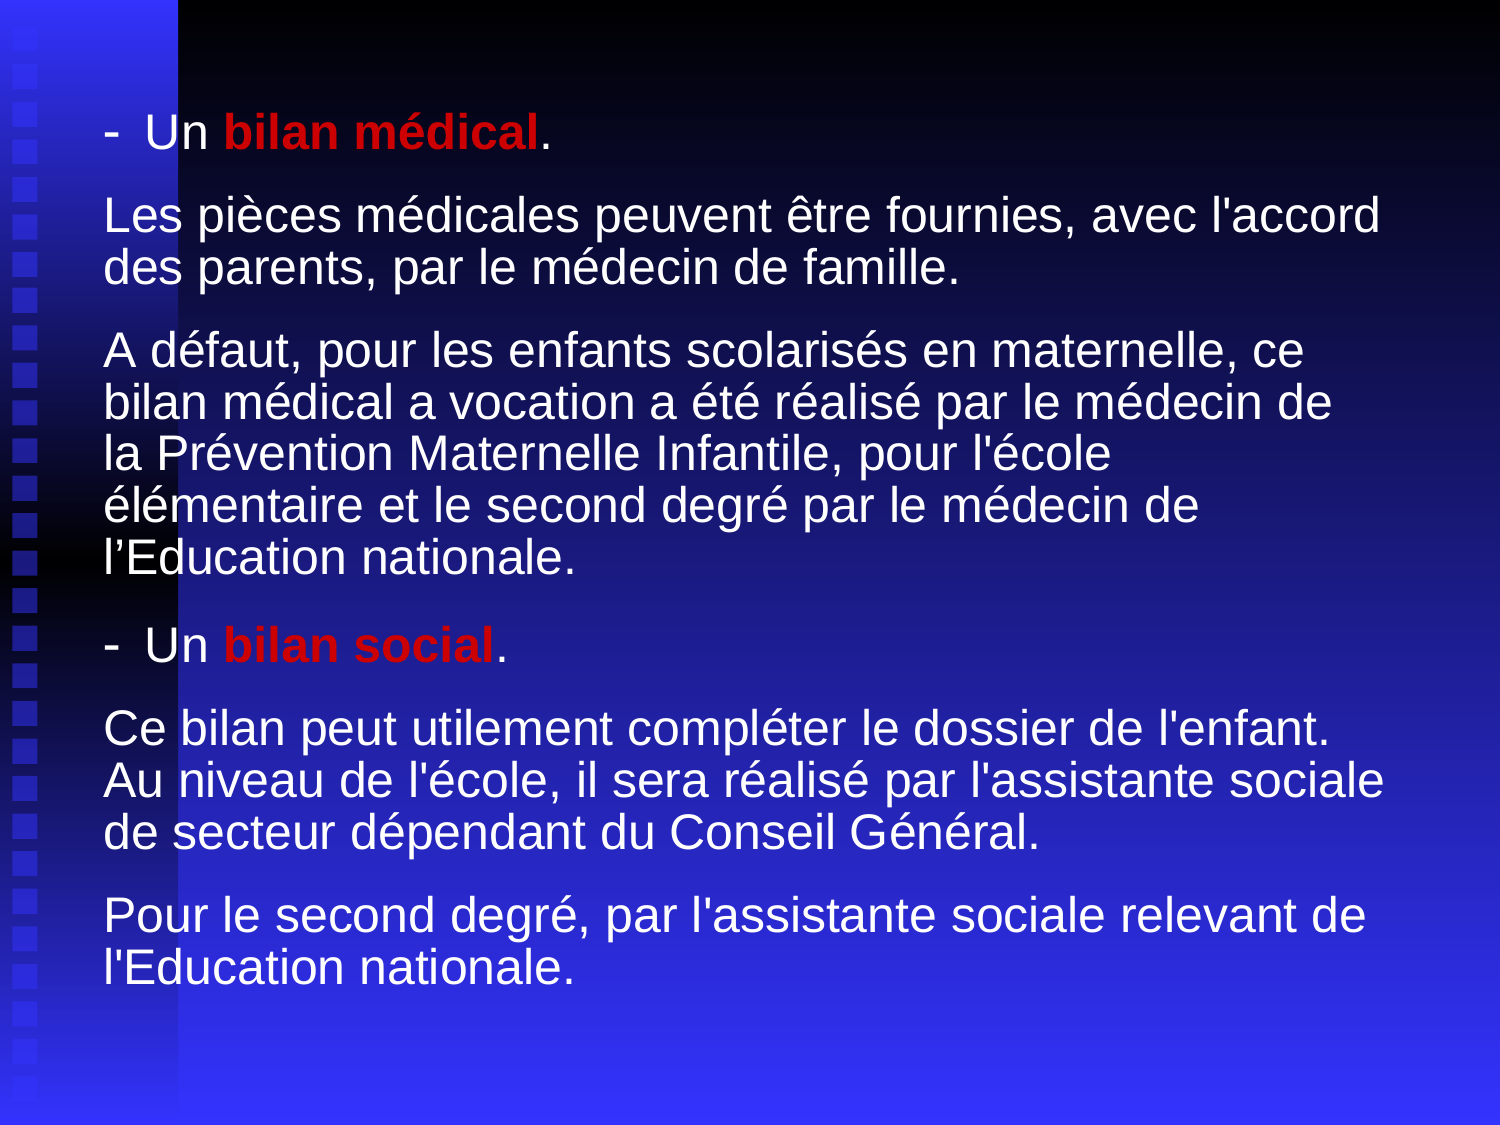

Un bilan médical.
Les pièces médicales peuvent être fournies, avec l'accord des parents, par le médecin de famille.
A défaut, pour les enfants scolarisés en maternelle, ce bilan médical a vocation a été réalisé par le médecin de la Prévention Maternelle Infantile, pour l'école élémentaire et le second degré par le médecin de l’Education nationale.
Un bilan social.
Ce bilan peut utilement compléter le dossier de l'enfant. Au niveau de l'école, il sera réalisé par l'assistante sociale de secteur dépendant du Conseil Général.
Pour le second degré, par l'assistante sociale relevant de l'Education nationale.